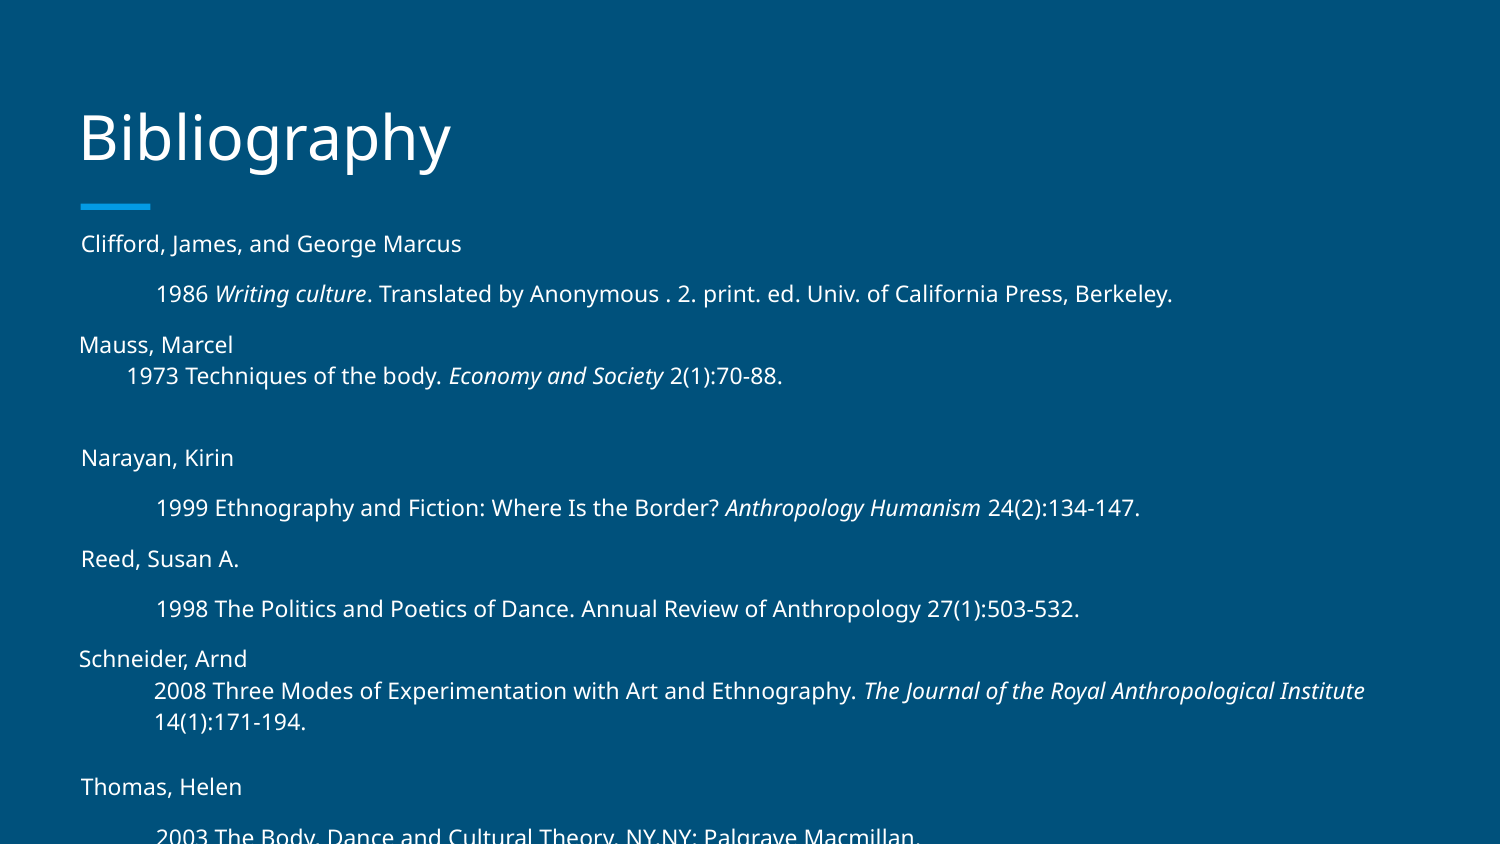

# Bibliography
Clifford, James, and George Marcus
1986 Writing culture. Translated by Anonymous . 2. print. ed. Univ. of California Press, Berkeley.
Mauss, Marcel
1973 Techniques of the body. Economy and Society 2(1):70-88.
Narayan, Kirin
1999 Ethnography and Fiction: Where Is the Border? Anthropology Humanism 24(2):134-147.
Reed, Susan A.
1998 The Politics and Poetics of Dance. Annual Review of Anthropology 27(1):503-532.
Schneider, Arnd
2008 Three Modes of Experimentation with Art and Ethnography. The Journal of the Royal Anthropological Institute 14(1):171-194.
Thomas, Helen
2003 The Body, Dance and Cultural Theory. NY,NY: Palgrave Macmillan.